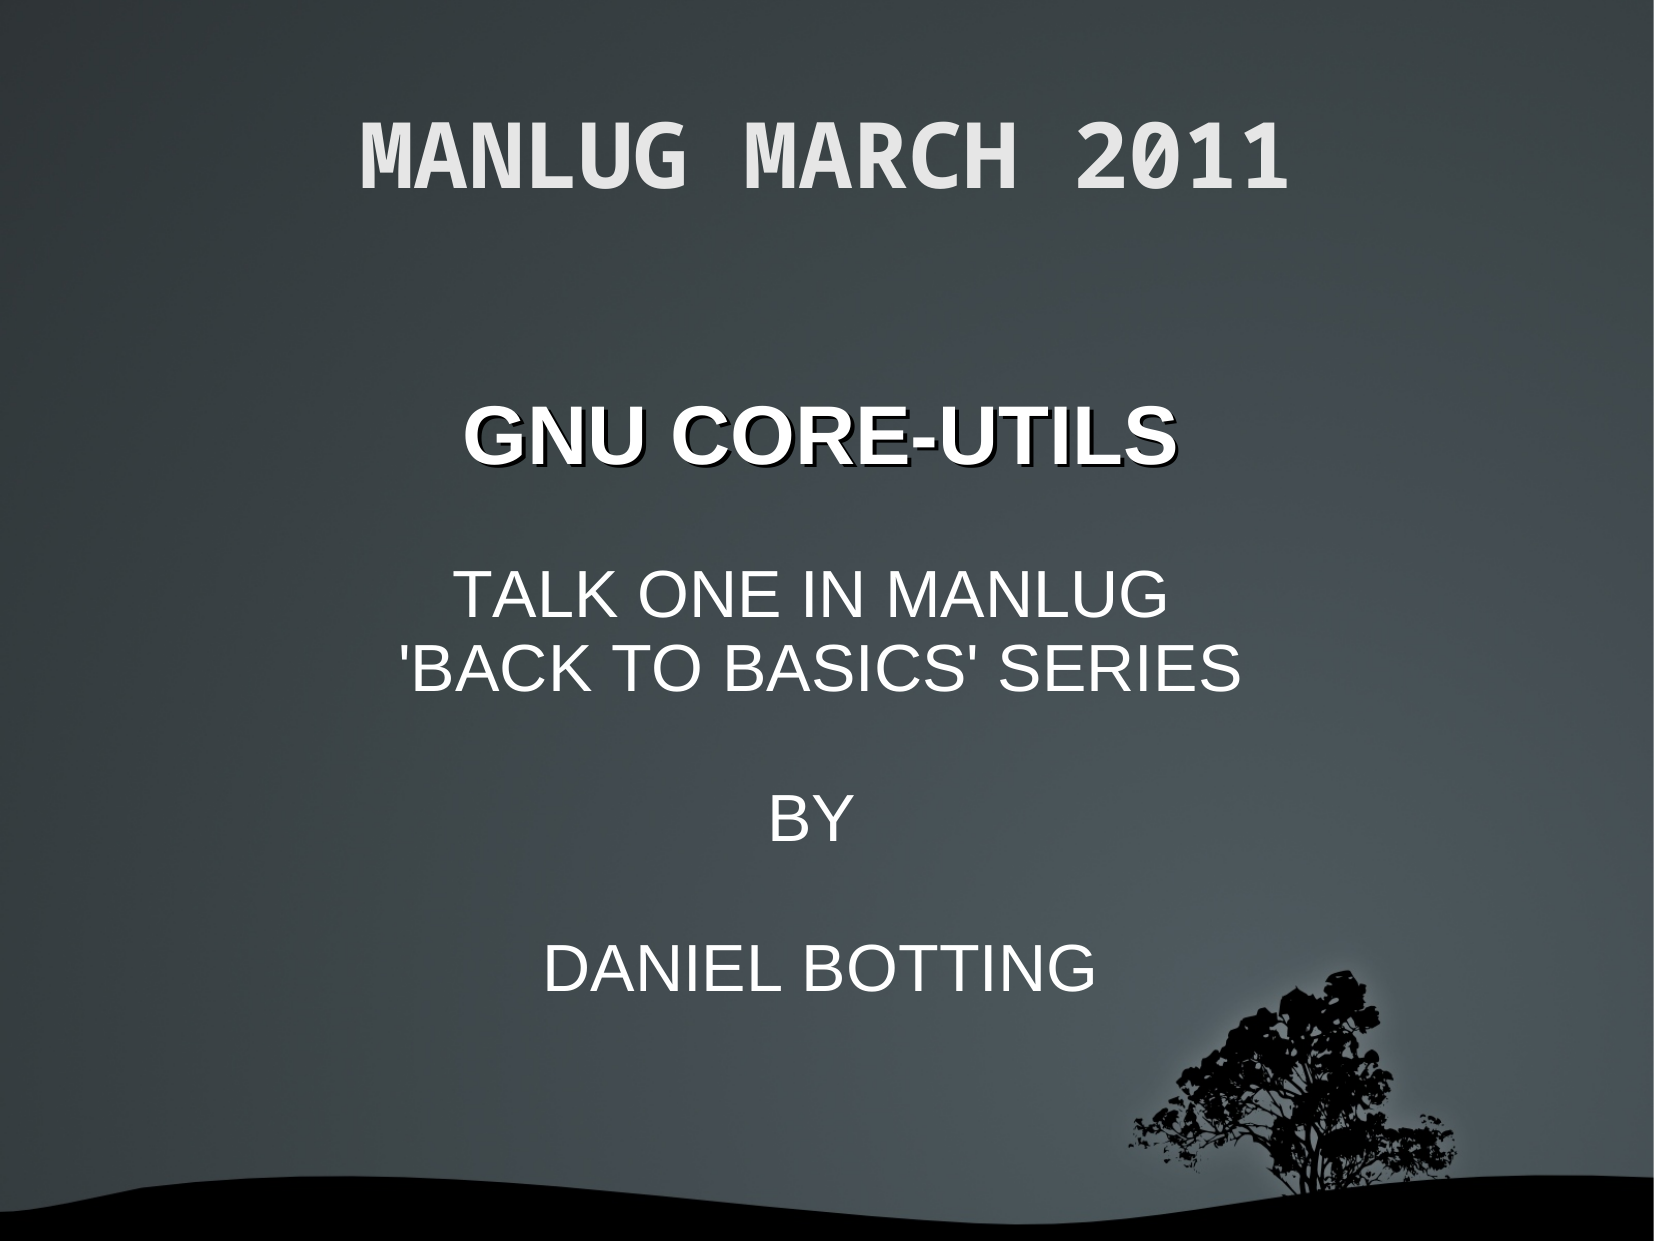

# MANLUG MARCH 2011
GNU CORE-UTILS
TALK ONE IN MANLUG
'BACK TO BASICS' SERIES
BY
DANIEL BOTTING